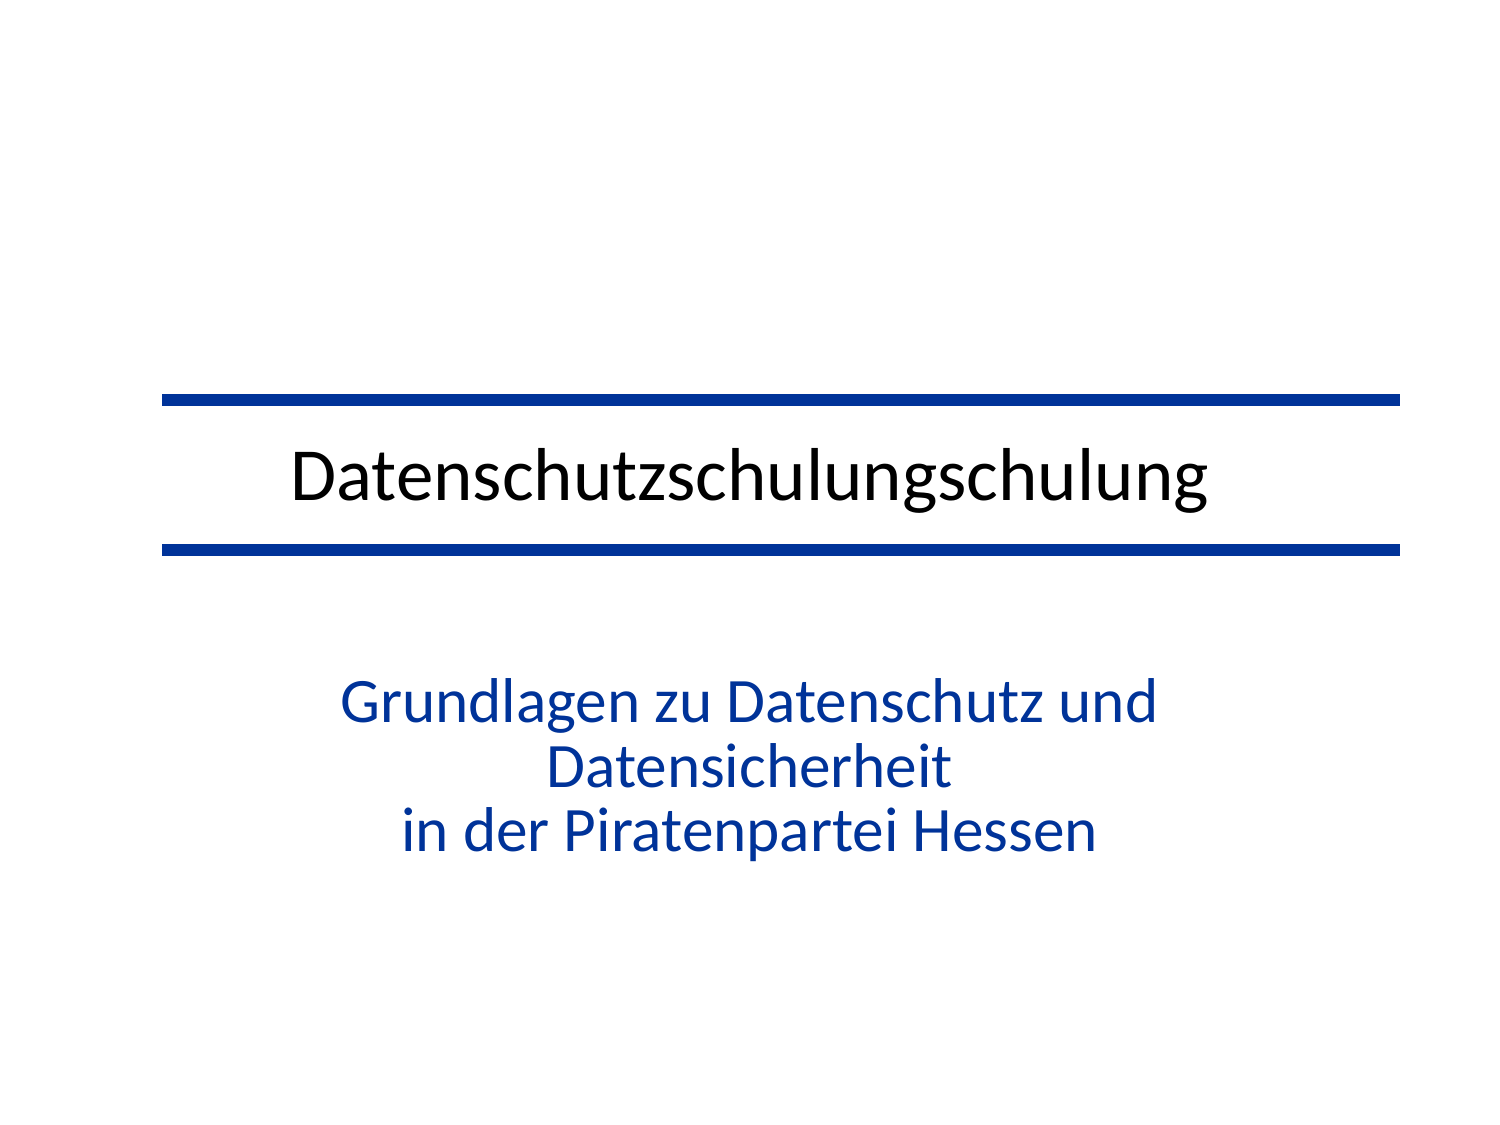

# Datenschutzschulungschulung
Grundlagen zu Datenschutz und Datensicherheit
in der Piratenpartei Hessen